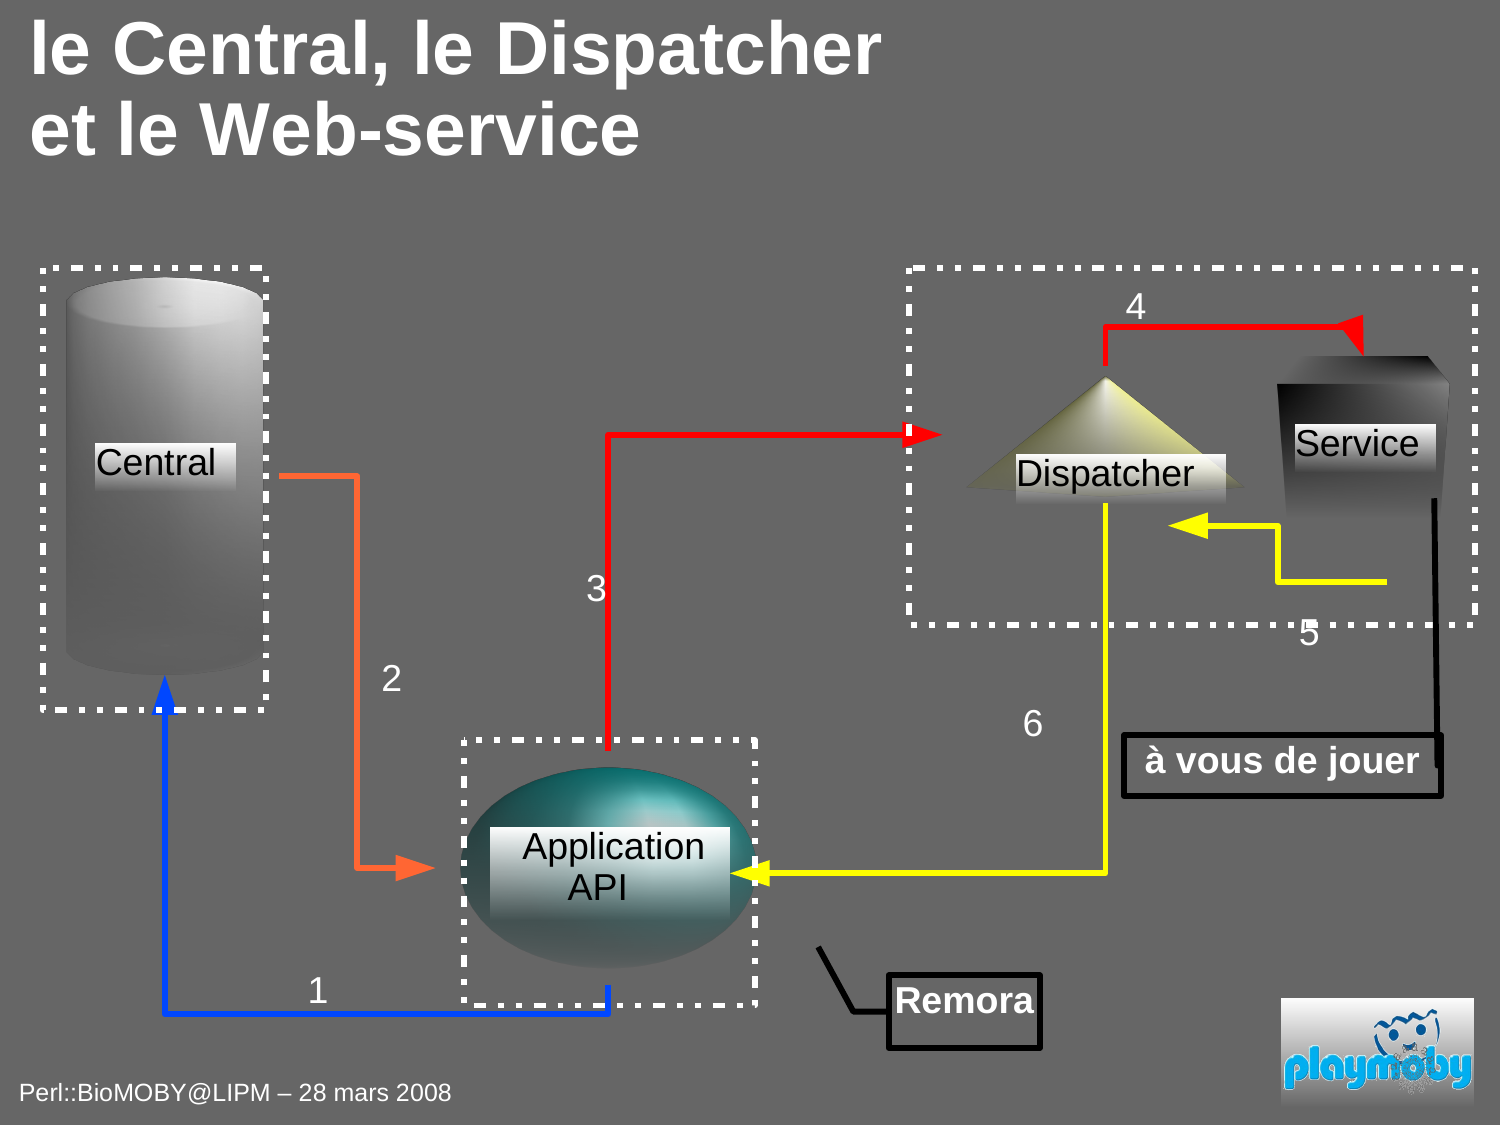

le Central, le Dispatcher
et le Web-service
Central
4
Service
Dispatcher
3
2
6
5
1
 Application
API